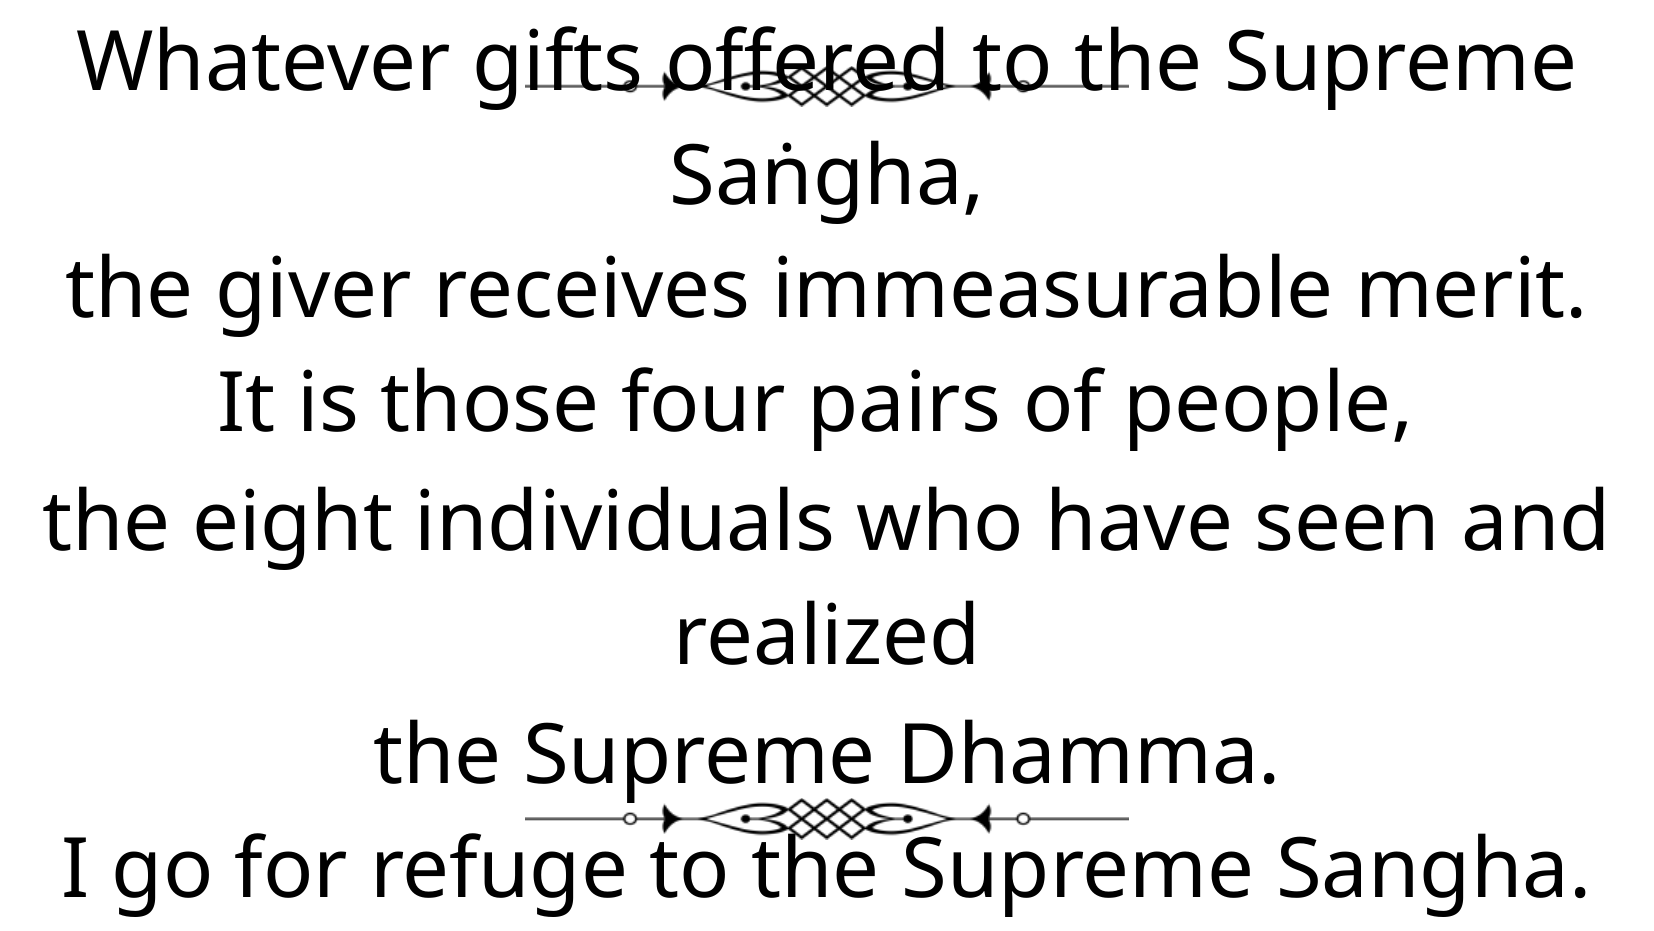

# Whatever gifts offered to the Supreme Saṅgha, the giver receives immeasurable merit. It is those four pairs of people,
the eight individuals who have seen and realized
the Supreme Dhamma.
I go for refuge to the Supreme Sangha.